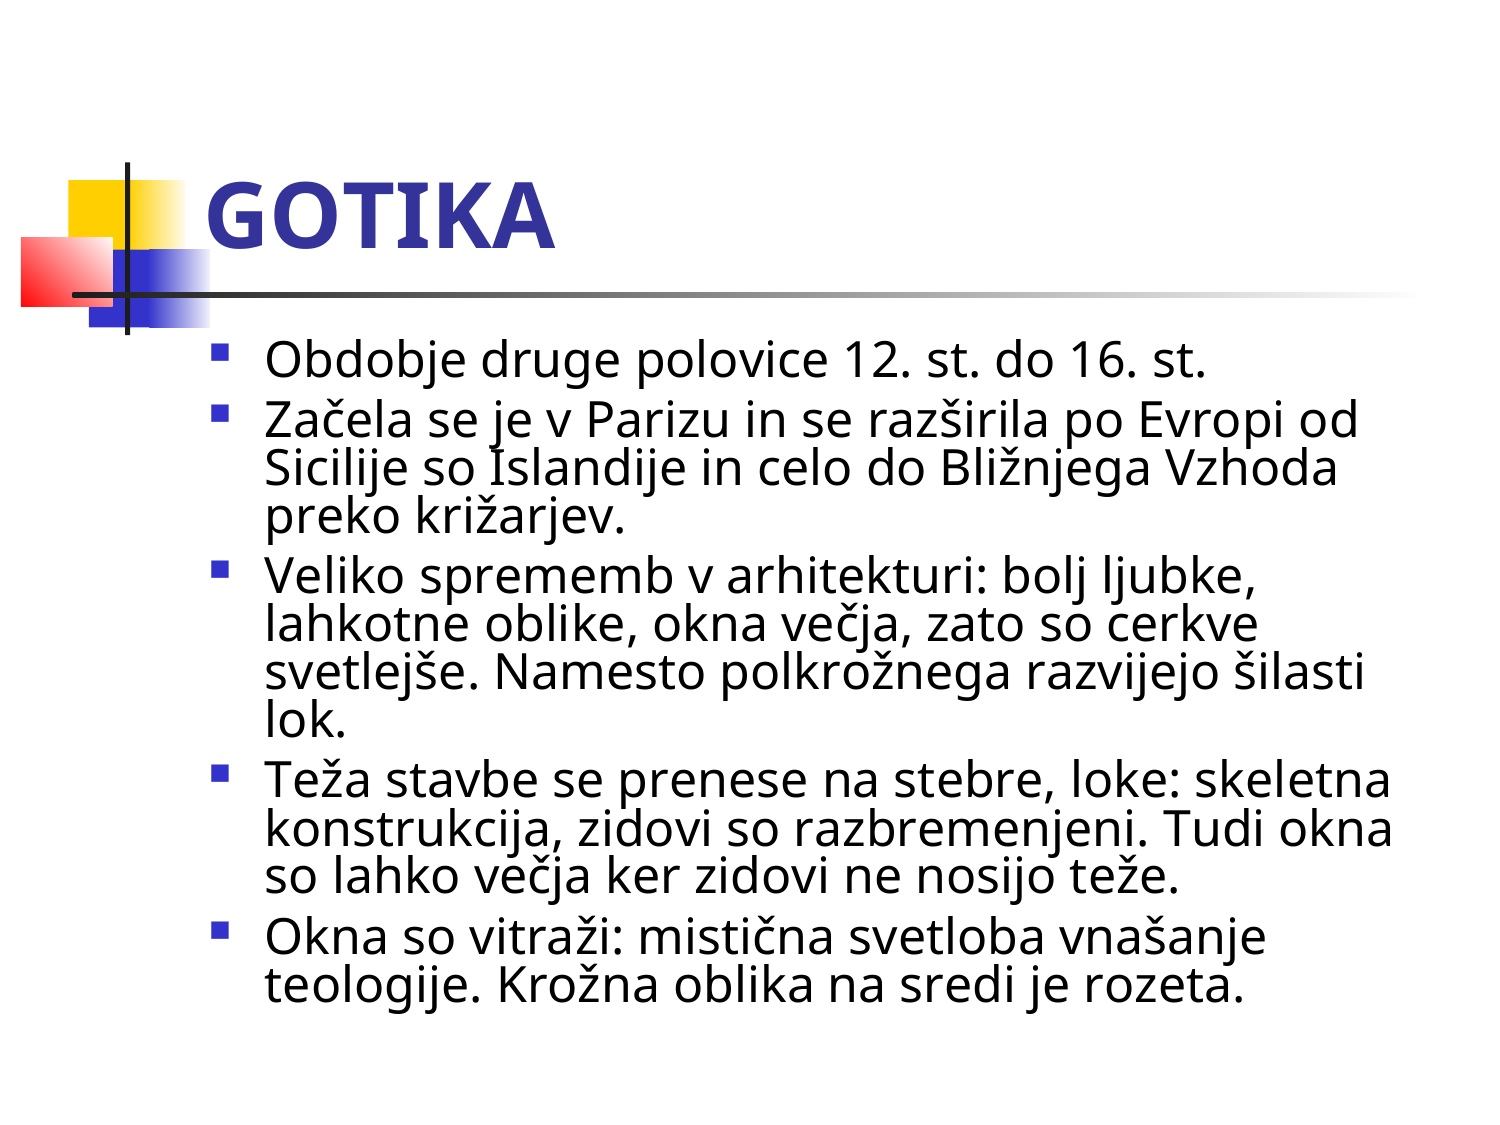

# GOTIKA
Obdobje druge polovice 12. st. do 16. st.
Začela se je v Parizu in se razširila po Evropi od Sicilije so Islandije in celo do Bližnjega Vzhoda preko križarjev.
Veliko sprememb v arhitekturi: bolj ljubke, lahkotne oblike, okna večja, zato so cerkve svetlejše. Namesto polkrožnega razvijejo šilasti lok.
Teža stavbe se prenese na stebre, loke: skeletna konstrukcija, zidovi so razbremenjeni. Tudi okna so lahko večja ker zidovi ne nosijo teže.
Okna so vitraži: mistična svetloba vnašanje teologije. Krožna oblika na sredi je rozeta.